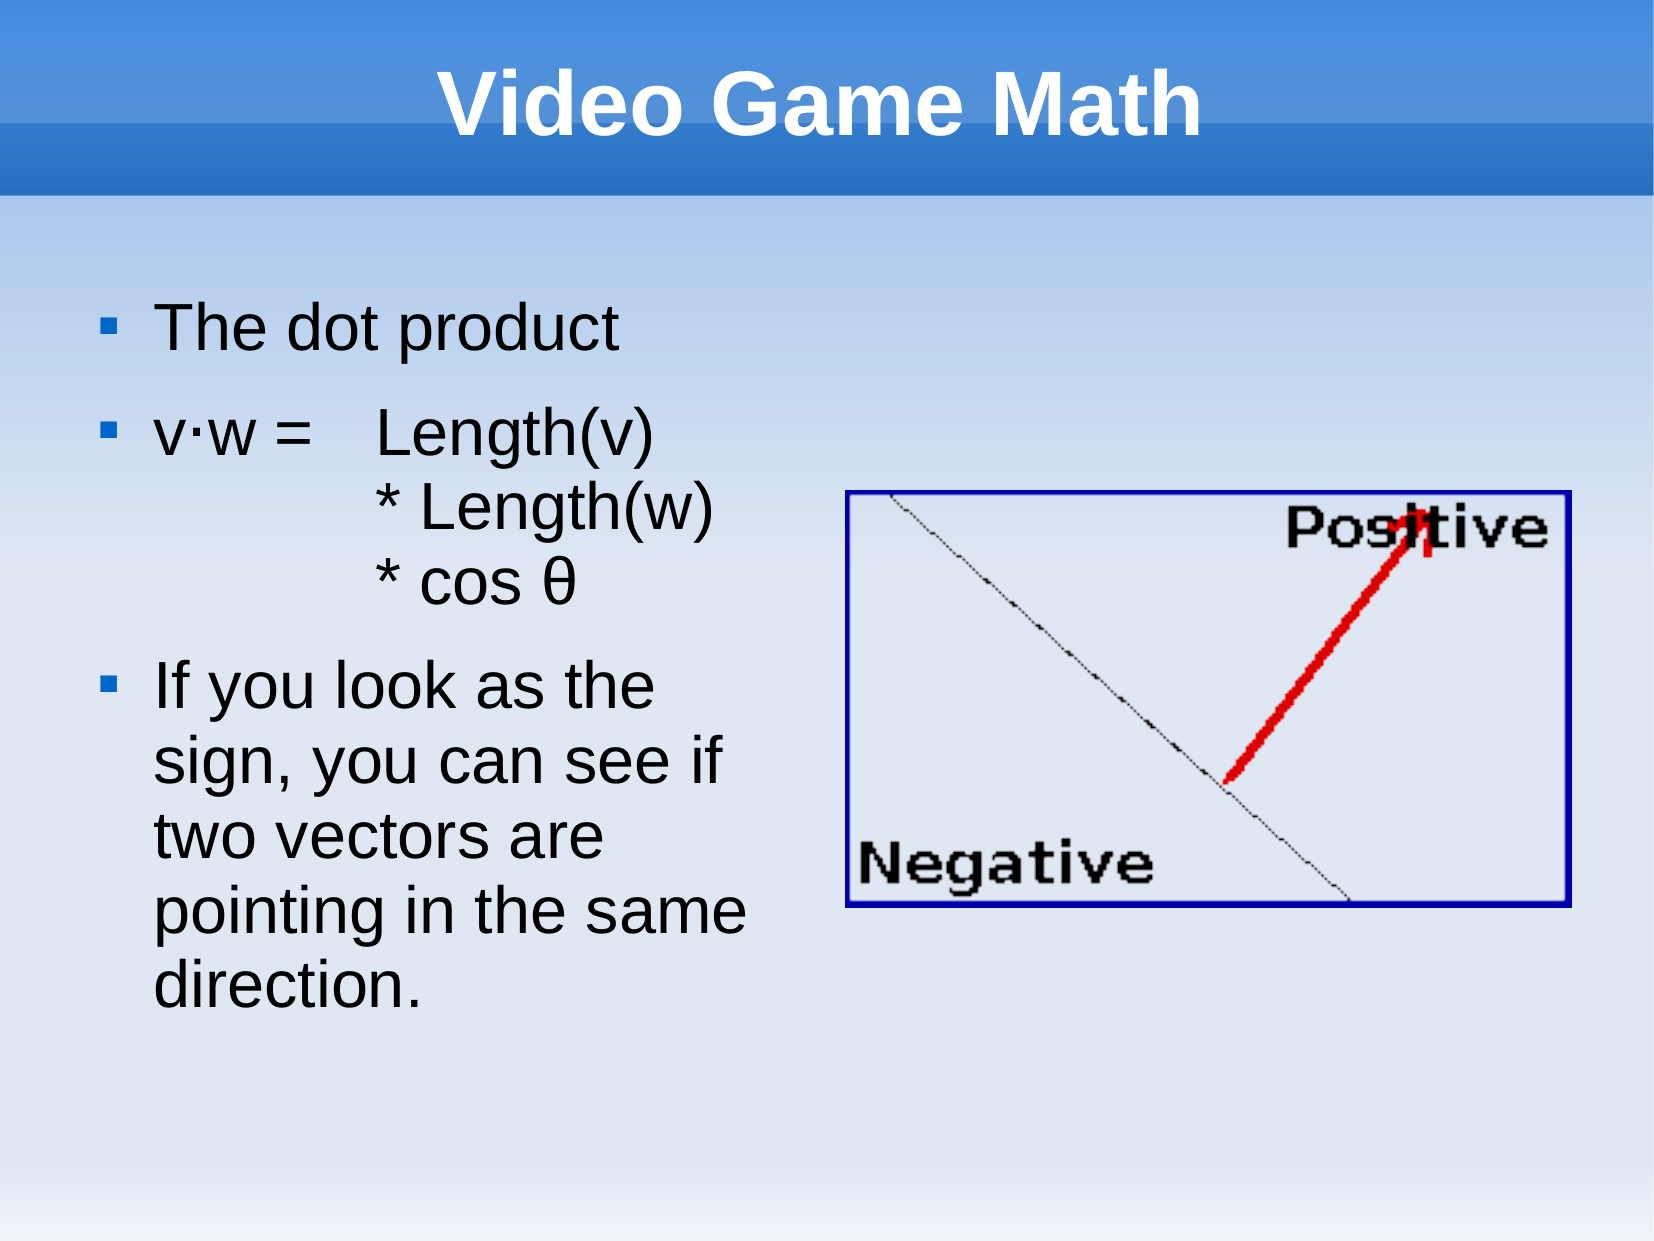

Video Game Math
# The dot product
v⋅w =	Length(v)					* Length(w)				* cos θ
If you look as the sign, you can see if two vectors are pointing in the same direction.